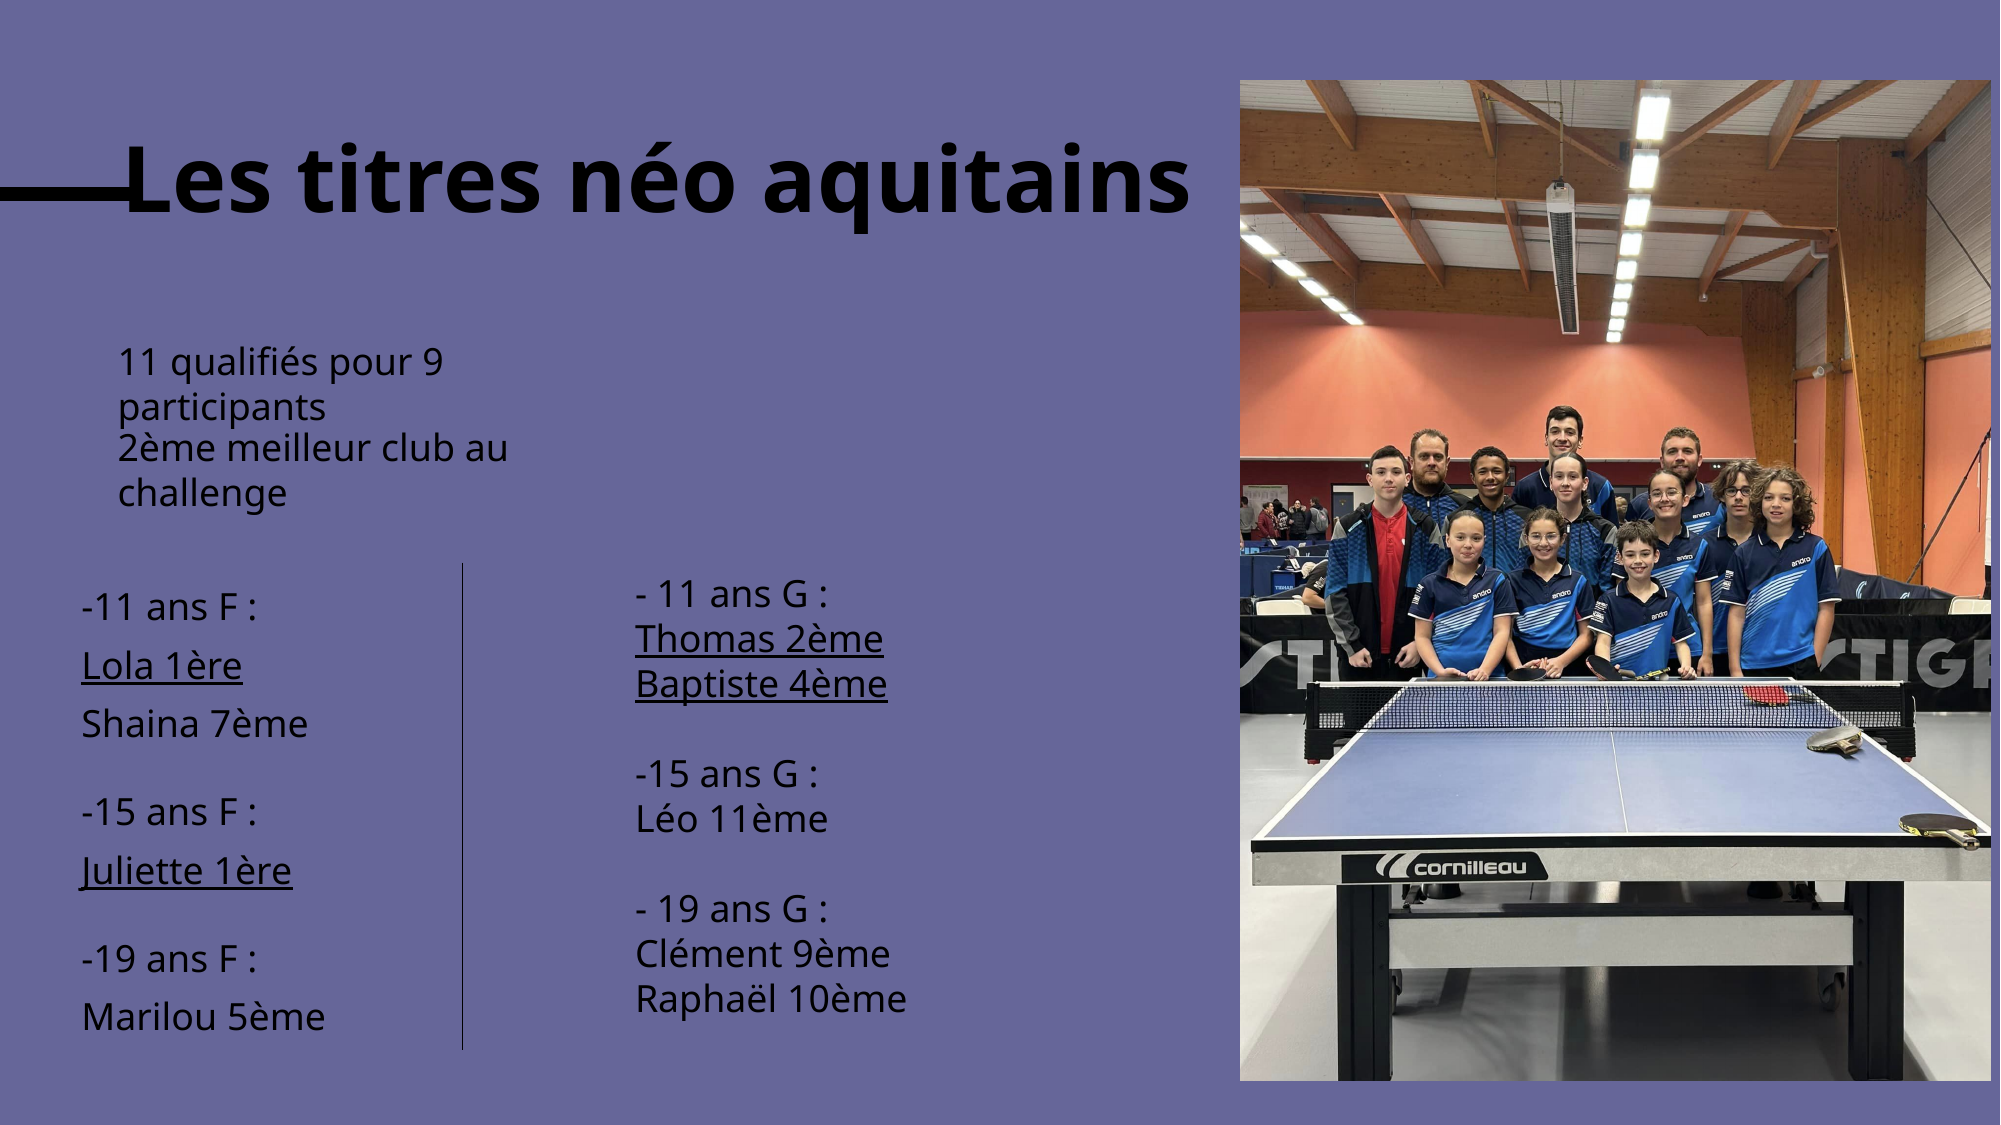

# Les titres néo aquitains
11 qualifiés pour 9 participants
2ème meilleur club au challenge
-11 ans F :
Lola 1ère
Shaina 7ème
-15 ans F :
Juliette 1ère
-19 ans F :
Marilou 5ème
- 11 ans G :
Thomas 2ème
Baptiste 4ème
-15 ans G :
Léo 11ème
- 19 ans G :
Clément 9ème
Raphaël 10ème